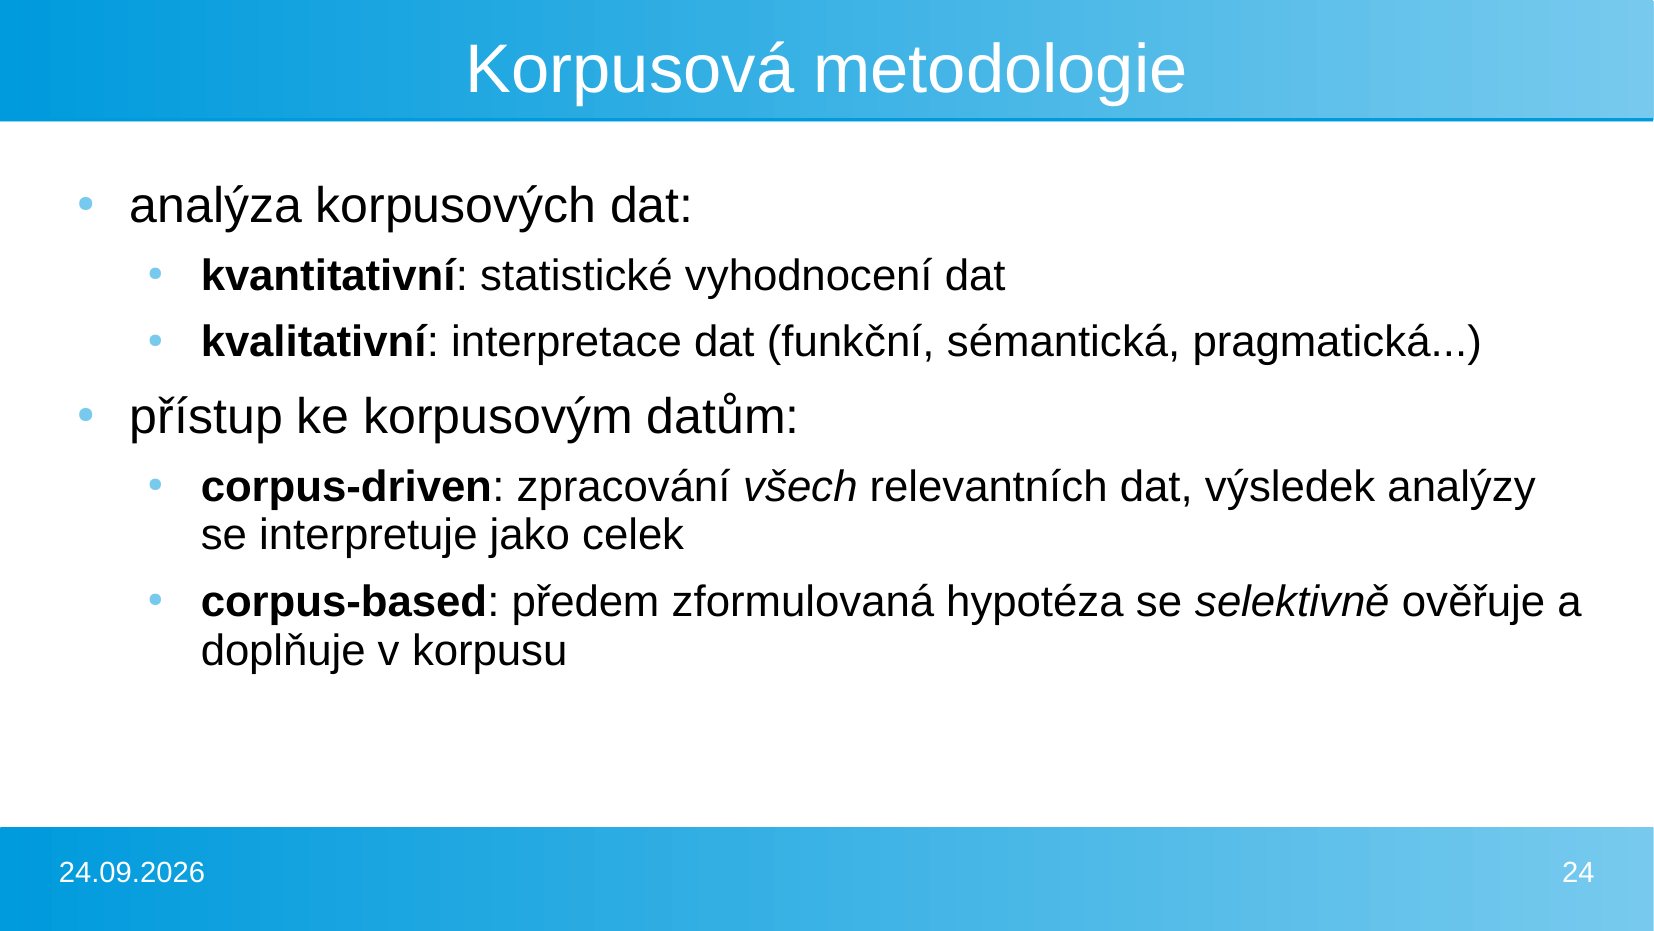

# Korpusová metodologie
analýza korpusových dat:
kvantitativní: statistické vyhodnocení dat
kvalitativní: interpretace dat (funkční, sémantická, pragmatická...)
přístup ke korpusovým datům:
corpus-driven: zpracování všech relevantních dat, výsledek analýzy se interpretuje jako celek
corpus-based: předem zformulovaná hypotéza se selektivně ověřuje a doplňuje v korpusu
24